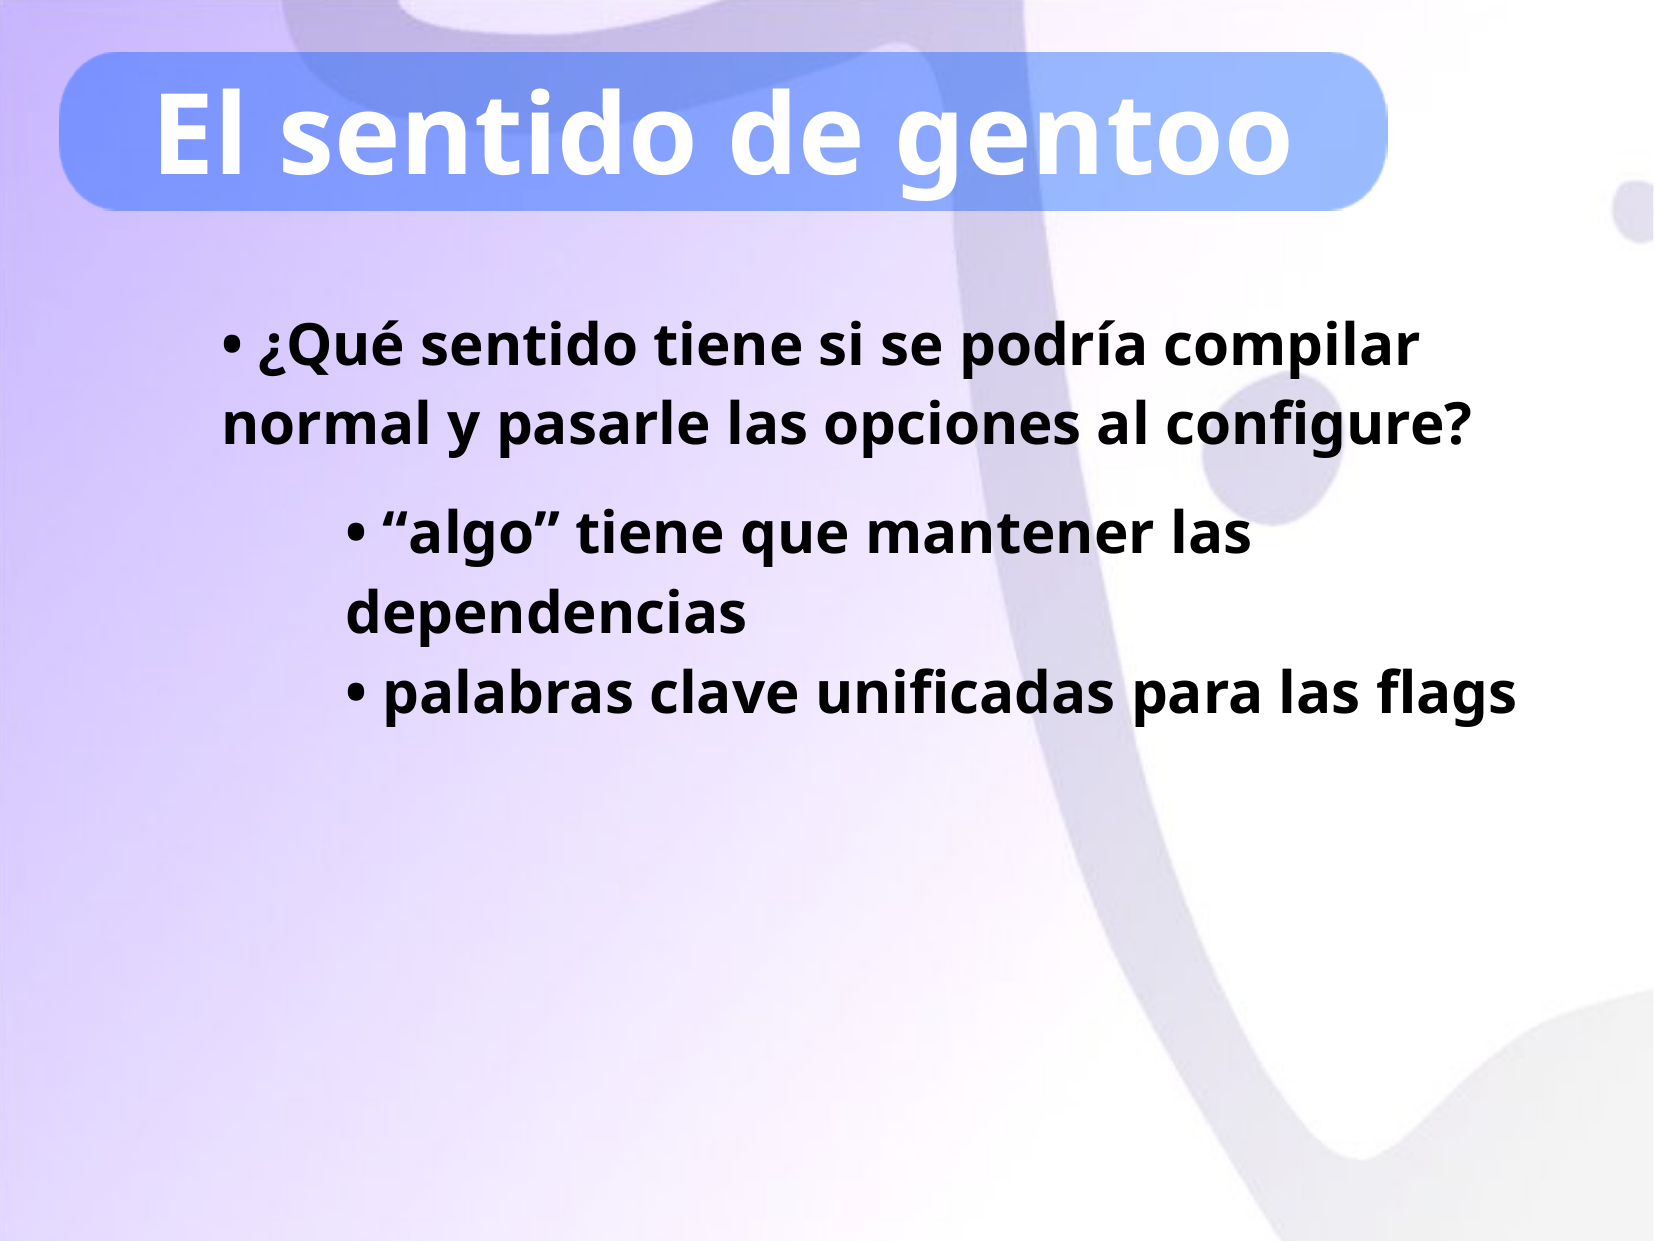

El sentido de gentoo
• ¿Qué sentido tiene si se podría compilar normal y pasarle las opciones al configure?
• “algo” tiene que mantener las dependencias
• palabras clave unificadas para las flags